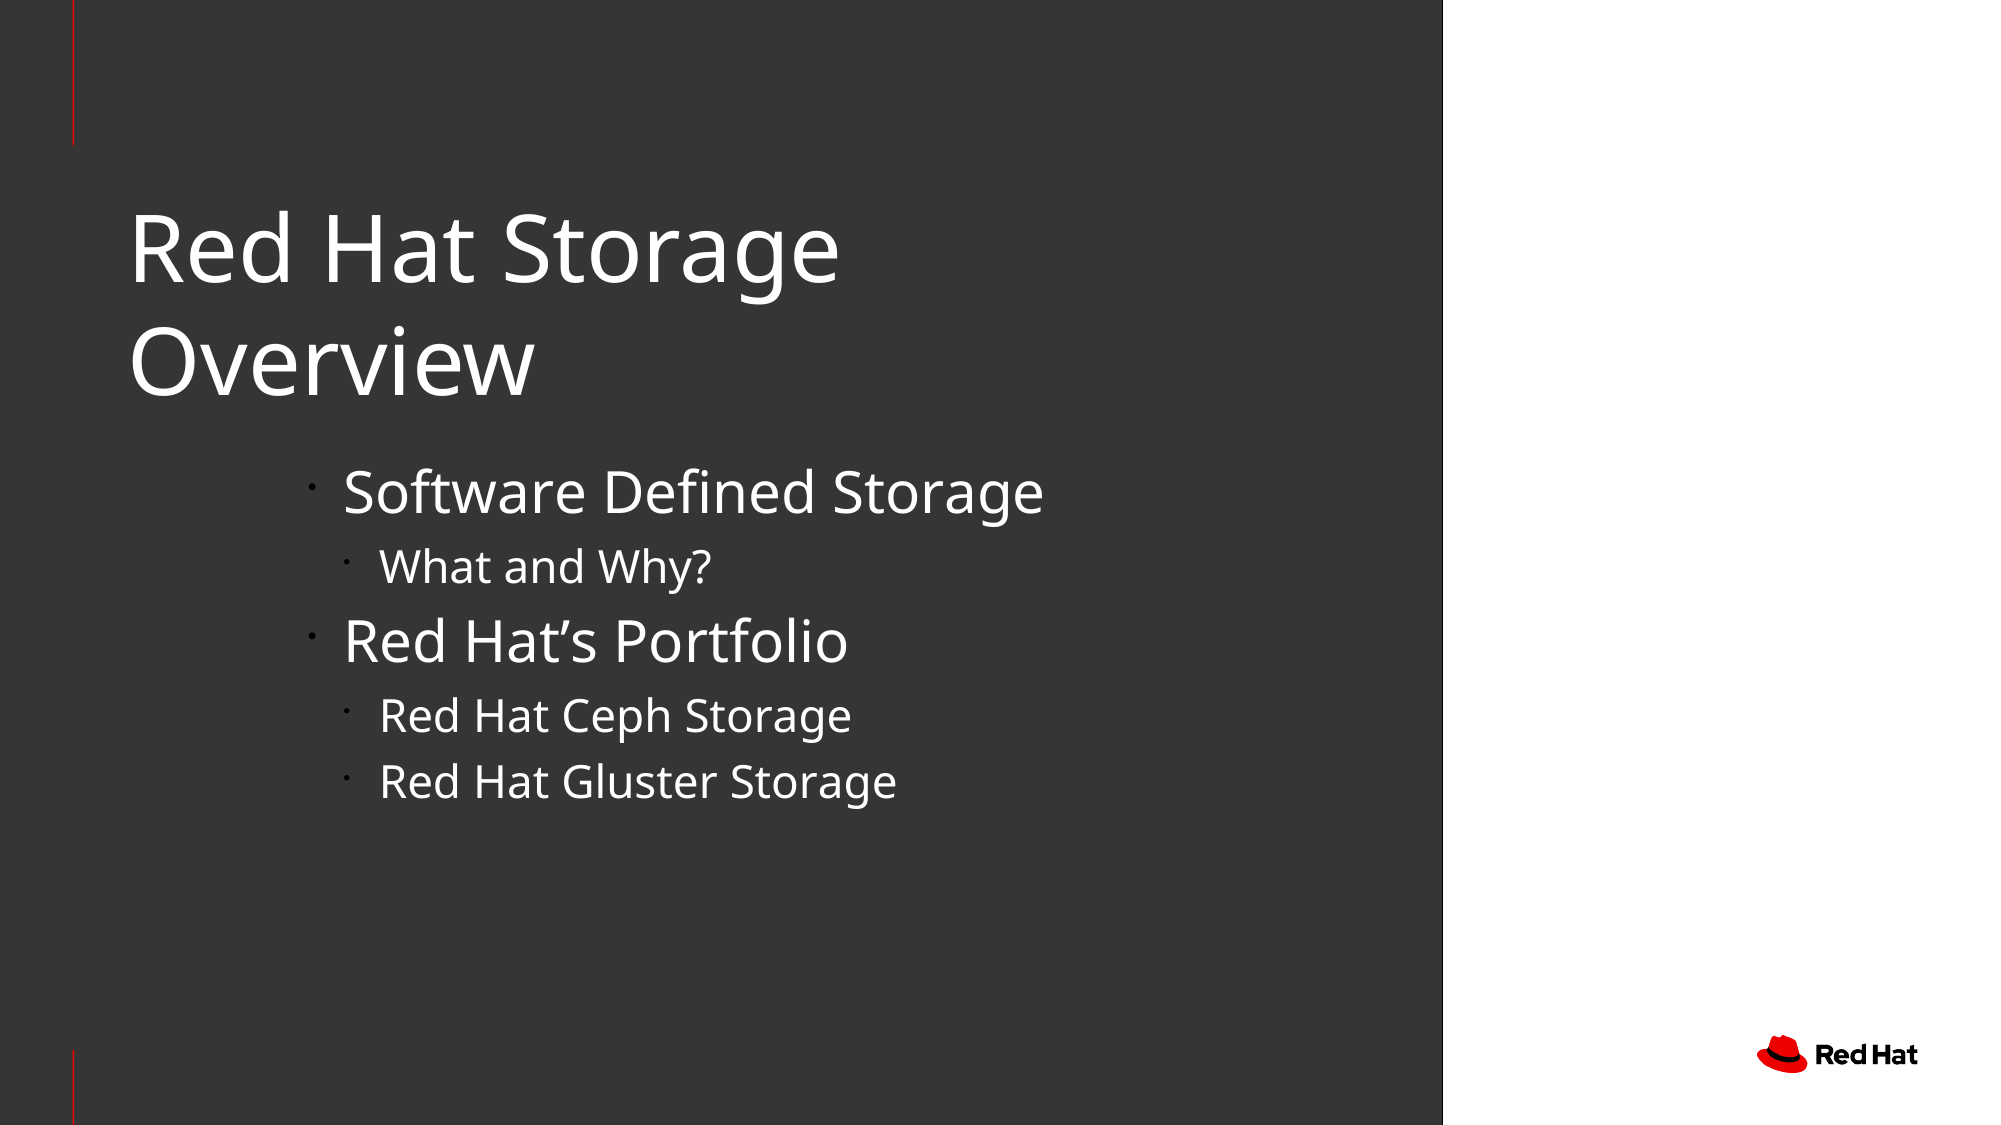

# Red Hat Storage Overview
Software Defined Storage
What and Why?
Red Hat’s Portfolio
Red Hat Ceph Storage
Red Hat Gluster Storage